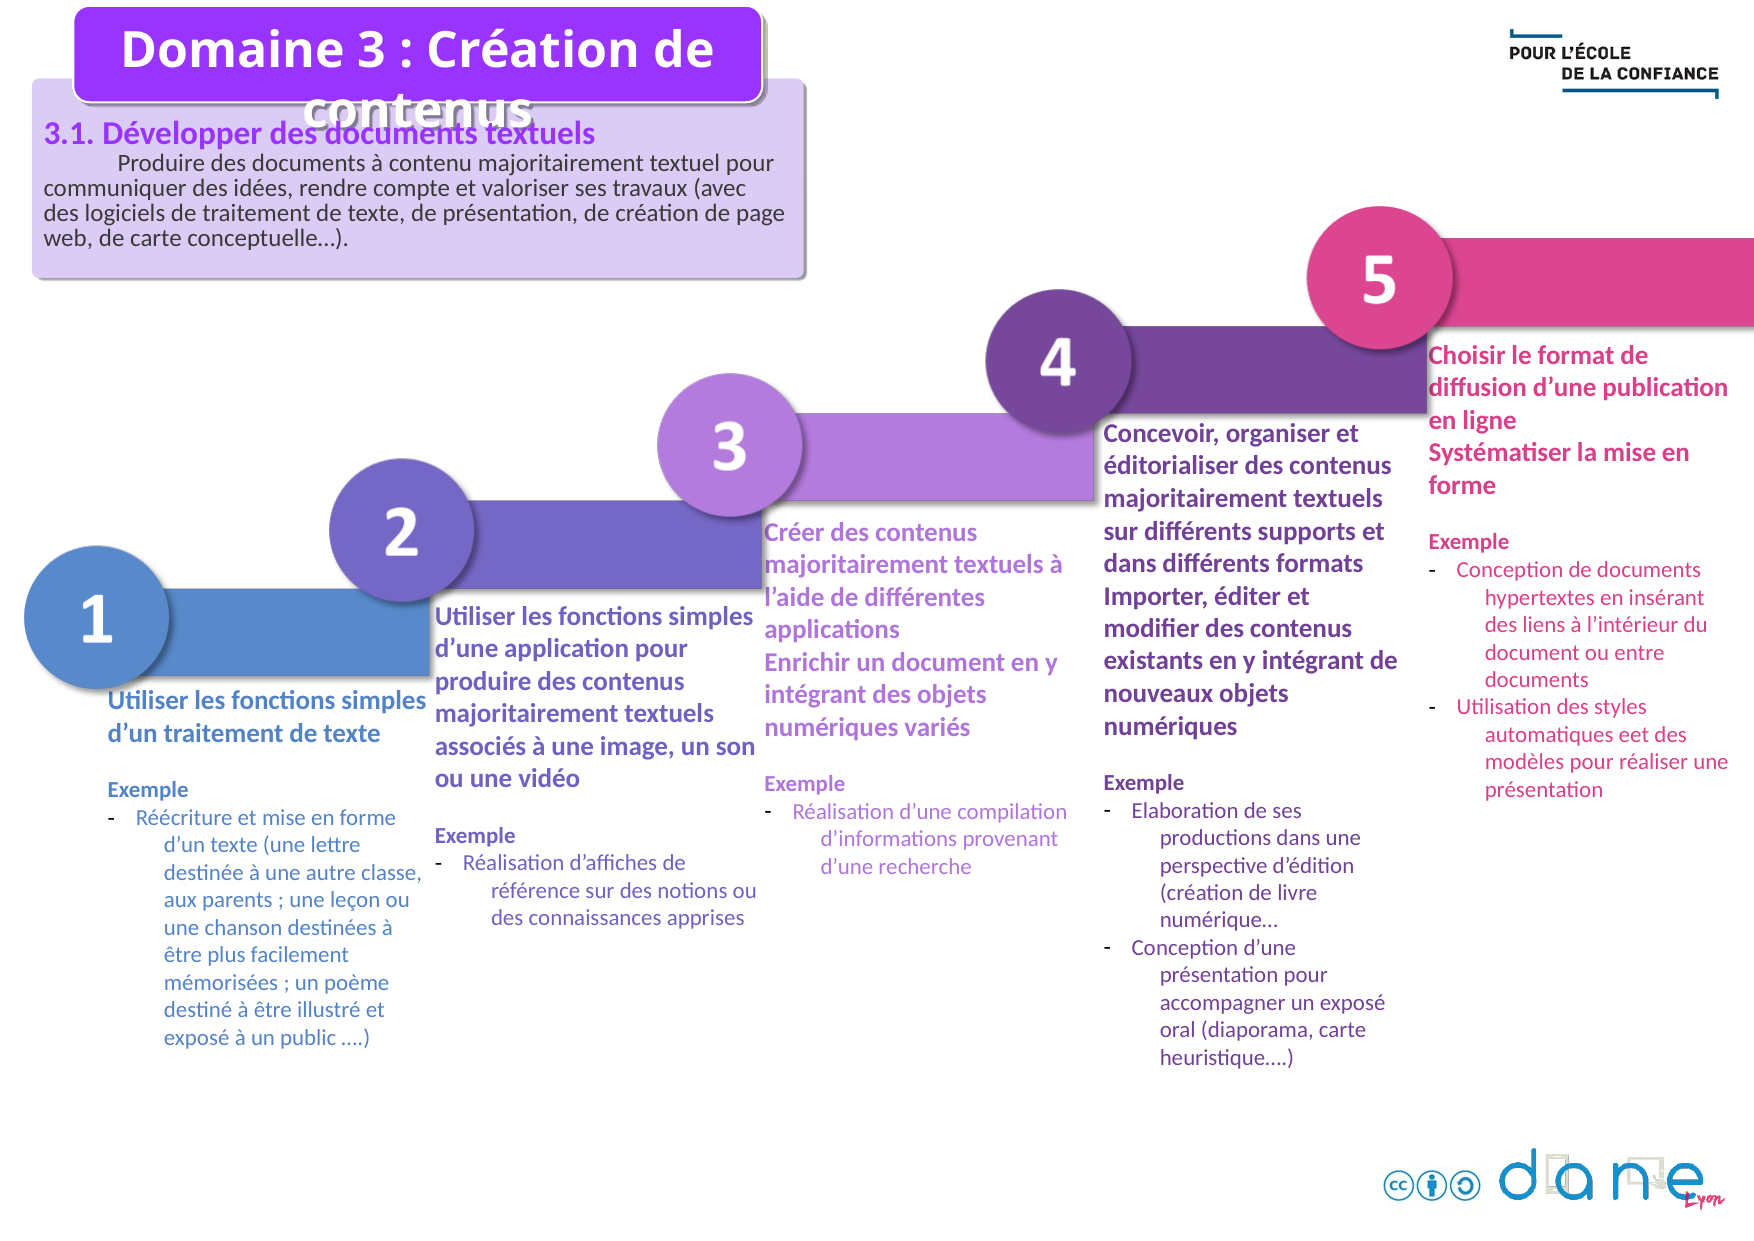

Domaine 3 : Création de contenus
3.1. Développer des documents textuels
	Produire des documents à contenu majoritairement textuel pour communiquer des idées, rendre compte et valoriser ses travaux (avec des logiciels de traitement de texte, de présentation, de création de page web, de carte conceptuelle…).
Choisir le format de diffusion d’une publication en ligne
Systématiser la mise en forme
Exemple
Conception de documents hypertextes en insérant des liens à l’intérieur du document ou entre documents
Utilisation des styles automatiques eet des modèles pour réaliser une présentation
Concevoir, organiser et éditorialiser des contenus majoritairement textuels sur différents supports et dans différents formats
Importer, éditer et modifier des contenus existants en y intégrant de nouveaux objets numériques
Exemple
Elaboration de ses productions dans une perspective d’édition (création de livre numérique…
Conception d’une présentation pour accompagner un exposé oral (diaporama, carte heuristique….)
Créer des contenus majoritairement textuels à l’aide de différentes applications
Enrichir un document en y intégrant des objets numériques variés
Exemple
Réalisation d’une compilation d’informations provenant d’une recherche
Utiliser les fonctions simples d’une application pour produire des contenus majoritairement textuels associés à une image, un son ou une vidéo
Exemple
Réalisation d’affiches de référence sur des notions ou des connaissances apprises
Utiliser les fonctions simples d’un traitement de texte
Exemple
Réécriture et mise en forme d’un texte (une lettre destinée à une autre classe, aux parents ; une leçon ou une chanson destinées à être plus facilement mémorisées ; un poème destiné à être illustré et exposé à un public ….)